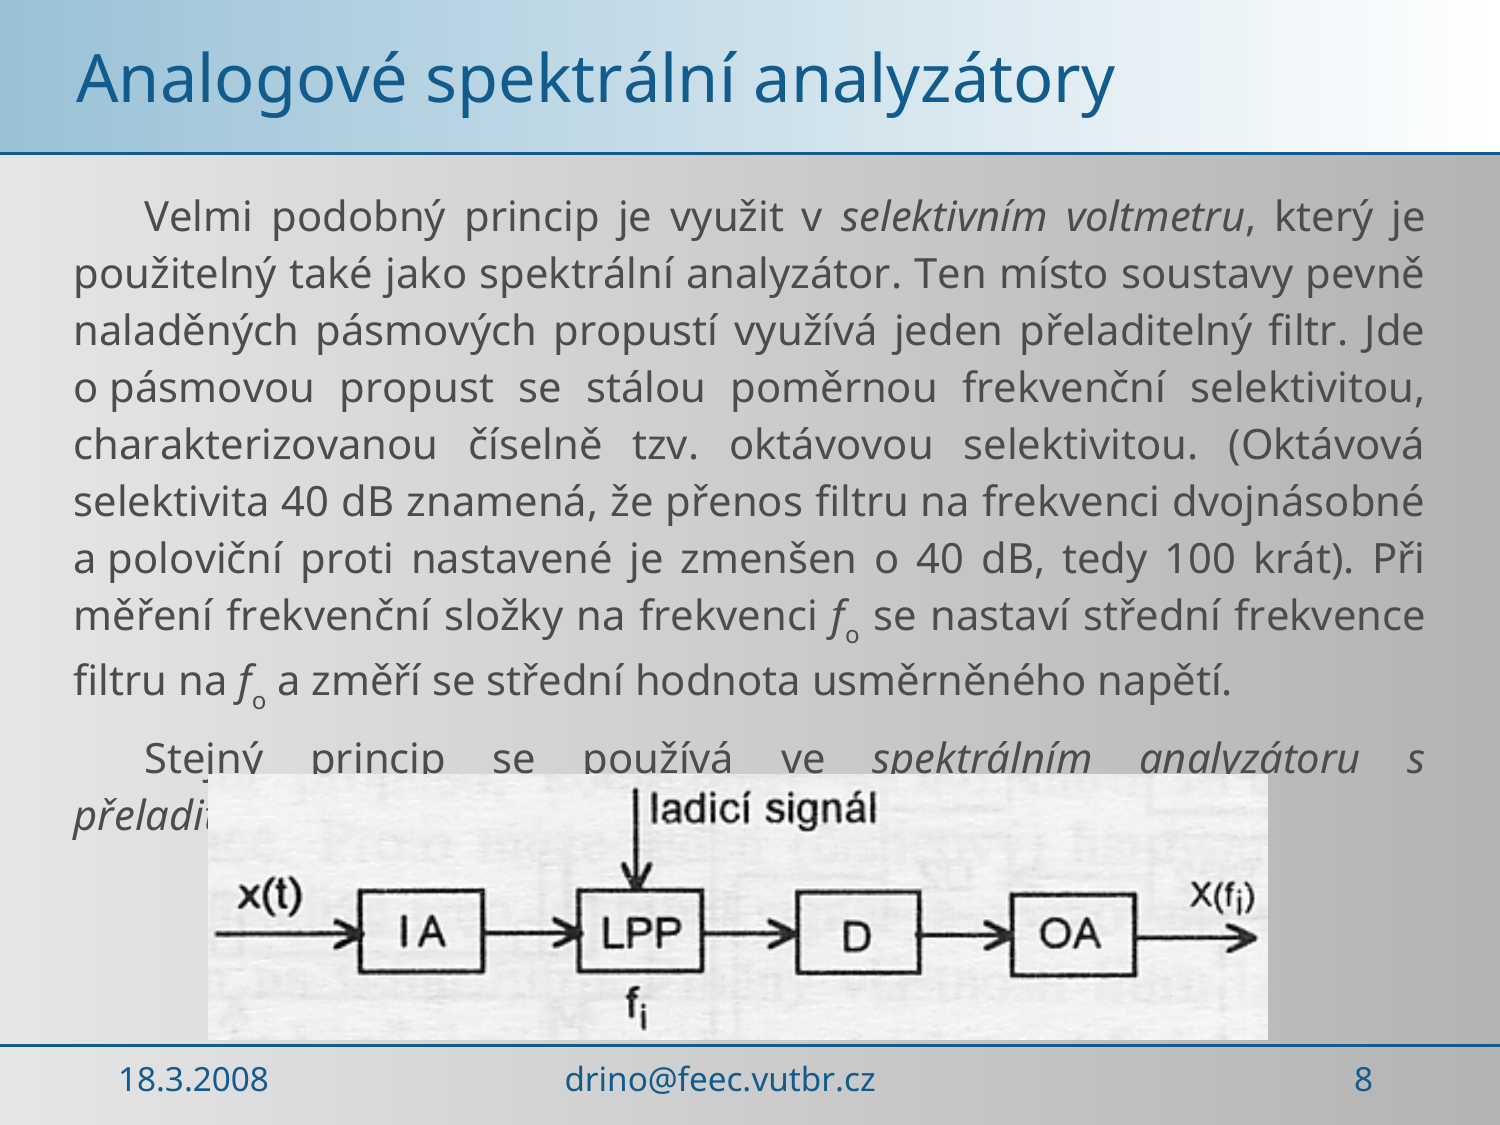

# Analogové spektrální analyzátory
Velmi podobný princip je využit v selektivním voltmetru, který je použitelný také jako spektrální analyzátor. Ten místo soustavy pevně naladěných pásmových propustí využívá jeden přeladitelný filtr. Jde o pásmovou propust se stálou poměrnou frekvenční selektivitou, charakterizovanou číselně tzv. oktávovou selektivitou. (Oktávová selektivita 40 dB znamená, že přenos filtru na frekvenci dvojnásobné a poloviční proti nastavené je zmenšen o 40 dB, tedy 100 krát). Při měření frekvenční složky na frekvenci fo se nastaví střední frekvence filtru na fo a změří se střední hodnota usměrněného napětí.
Stejný princip se používá ve spektrálním analyzátoru s přeladitelným filtrem.
18.3.2008
drino@feec.vutbr.cz